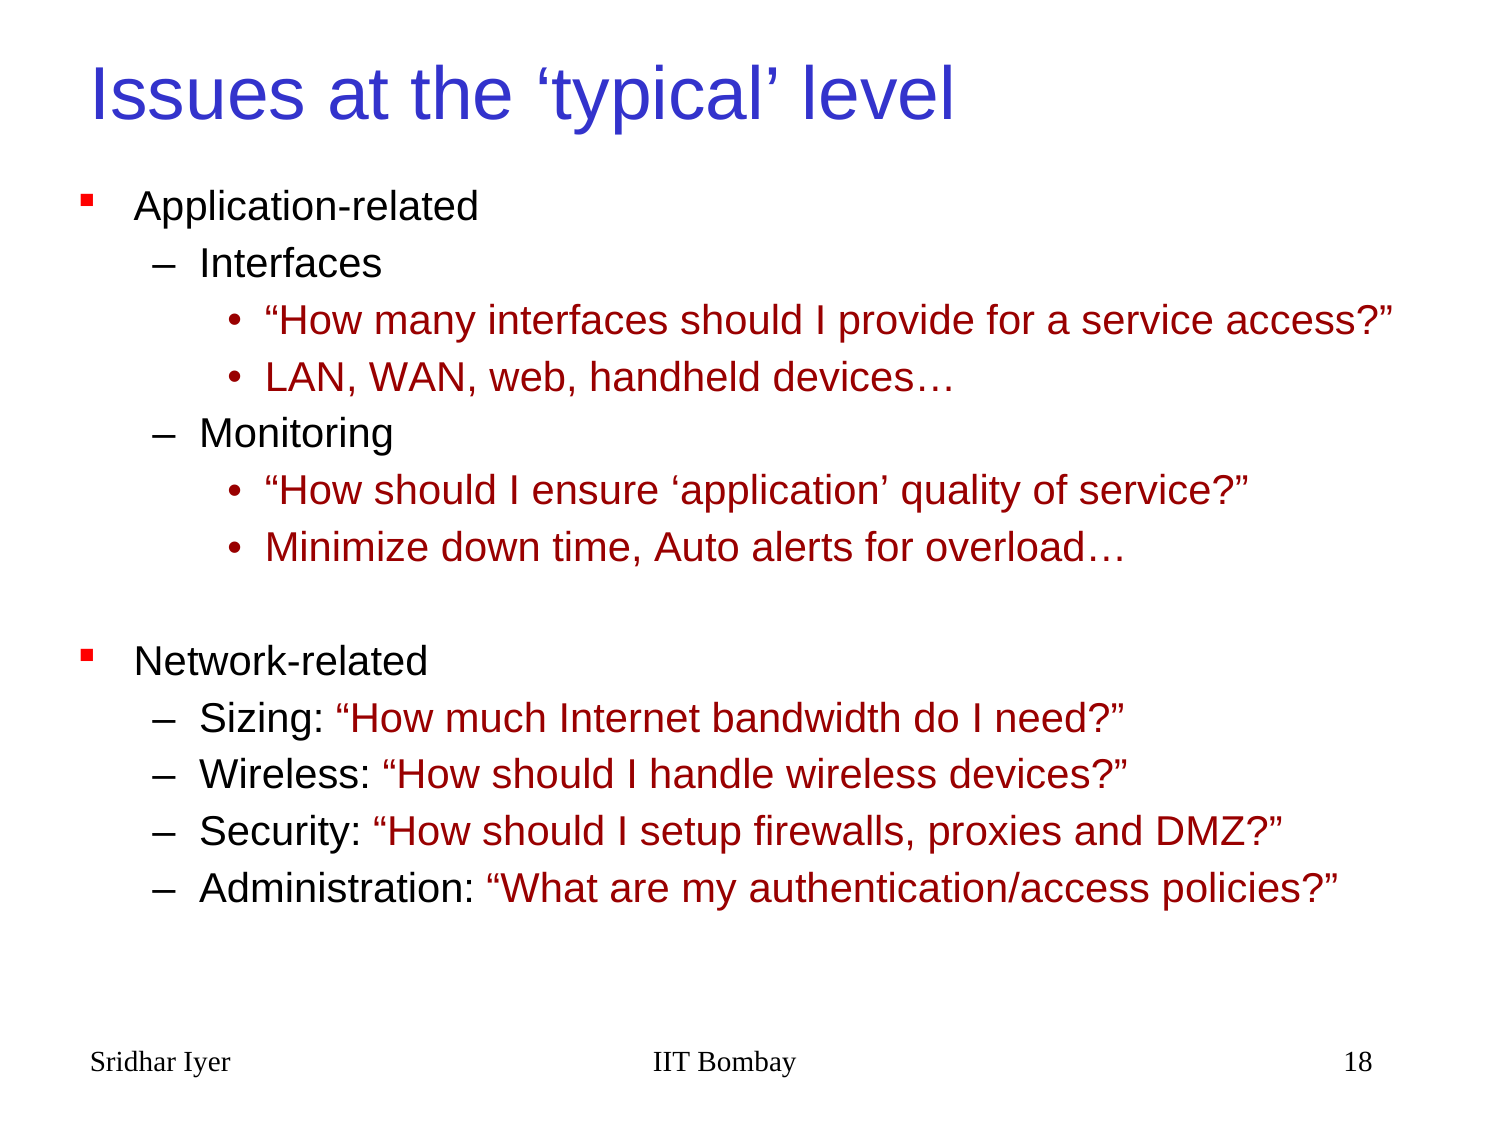

# Issues at the ‘typical’ level
Application-related
Interfaces
“How many interfaces should I provide for a service access?”
LAN, WAN, web, handheld devices…
Monitoring
“How should I ensure ‘application’ quality of service?”
Minimize down time, Auto alerts for overload…
Network-related
Sizing: “How much Internet bandwidth do I need?”
Wireless: “How should I handle wireless devices?”
Security: “How should I setup firewalls, proxies and DMZ?”
Administration: “What are my authentication/access policies?”
Sridhar Iyer
IIT Bombay
18